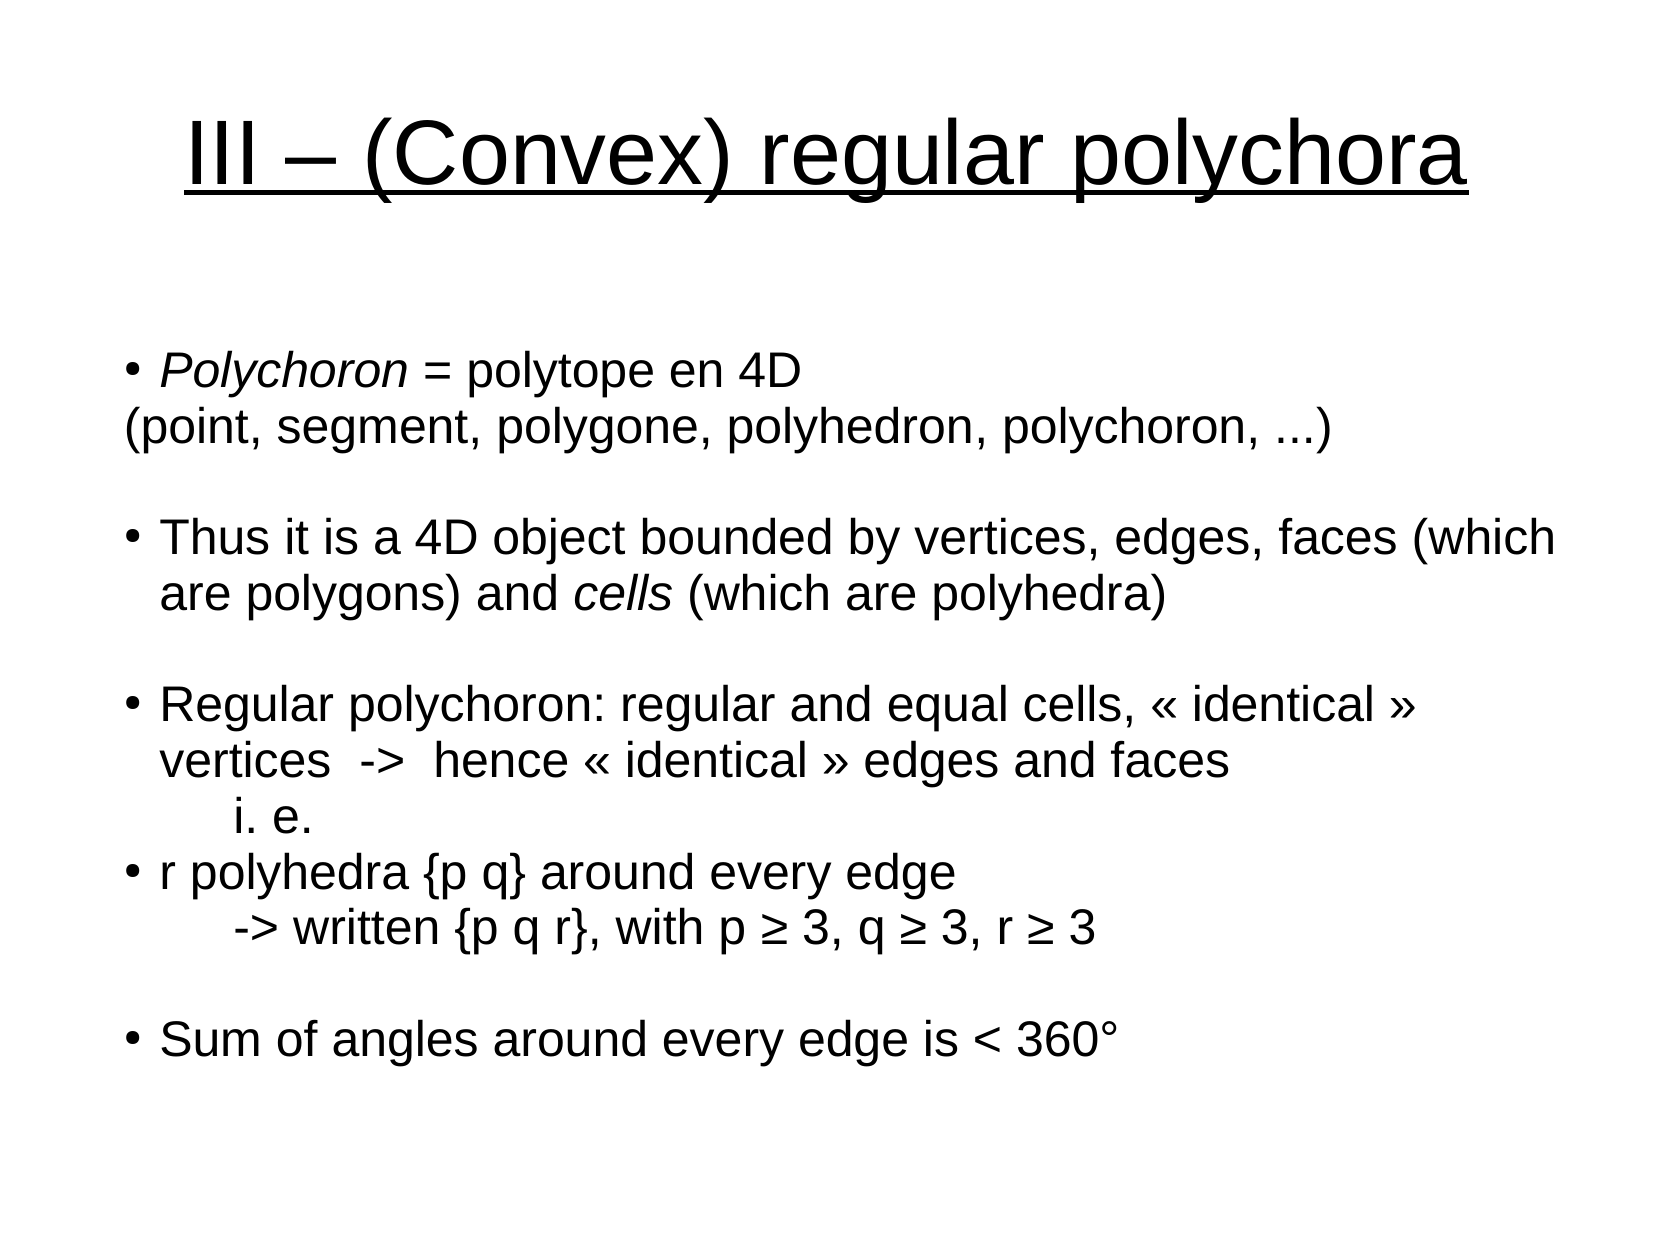

III – (Convex) regular polychora
# Polychoron = polytope en 4D
(point, segment, polygone, polyhedron, polychoron, ...)
Thus it is a 4D object bounded by vertices, edges, faces (which are polygons) and cells (which are polyhedra)
Regular polychoron: regular and equal cells, « identical » vertices -> hence « identical » edges and faces
	i. e.
r polyhedra {p q} around every edge
	-> written {p q r}, with p ≥ 3, q ≥ 3, r ≥ 3
Sum of angles around every edge is < 360°